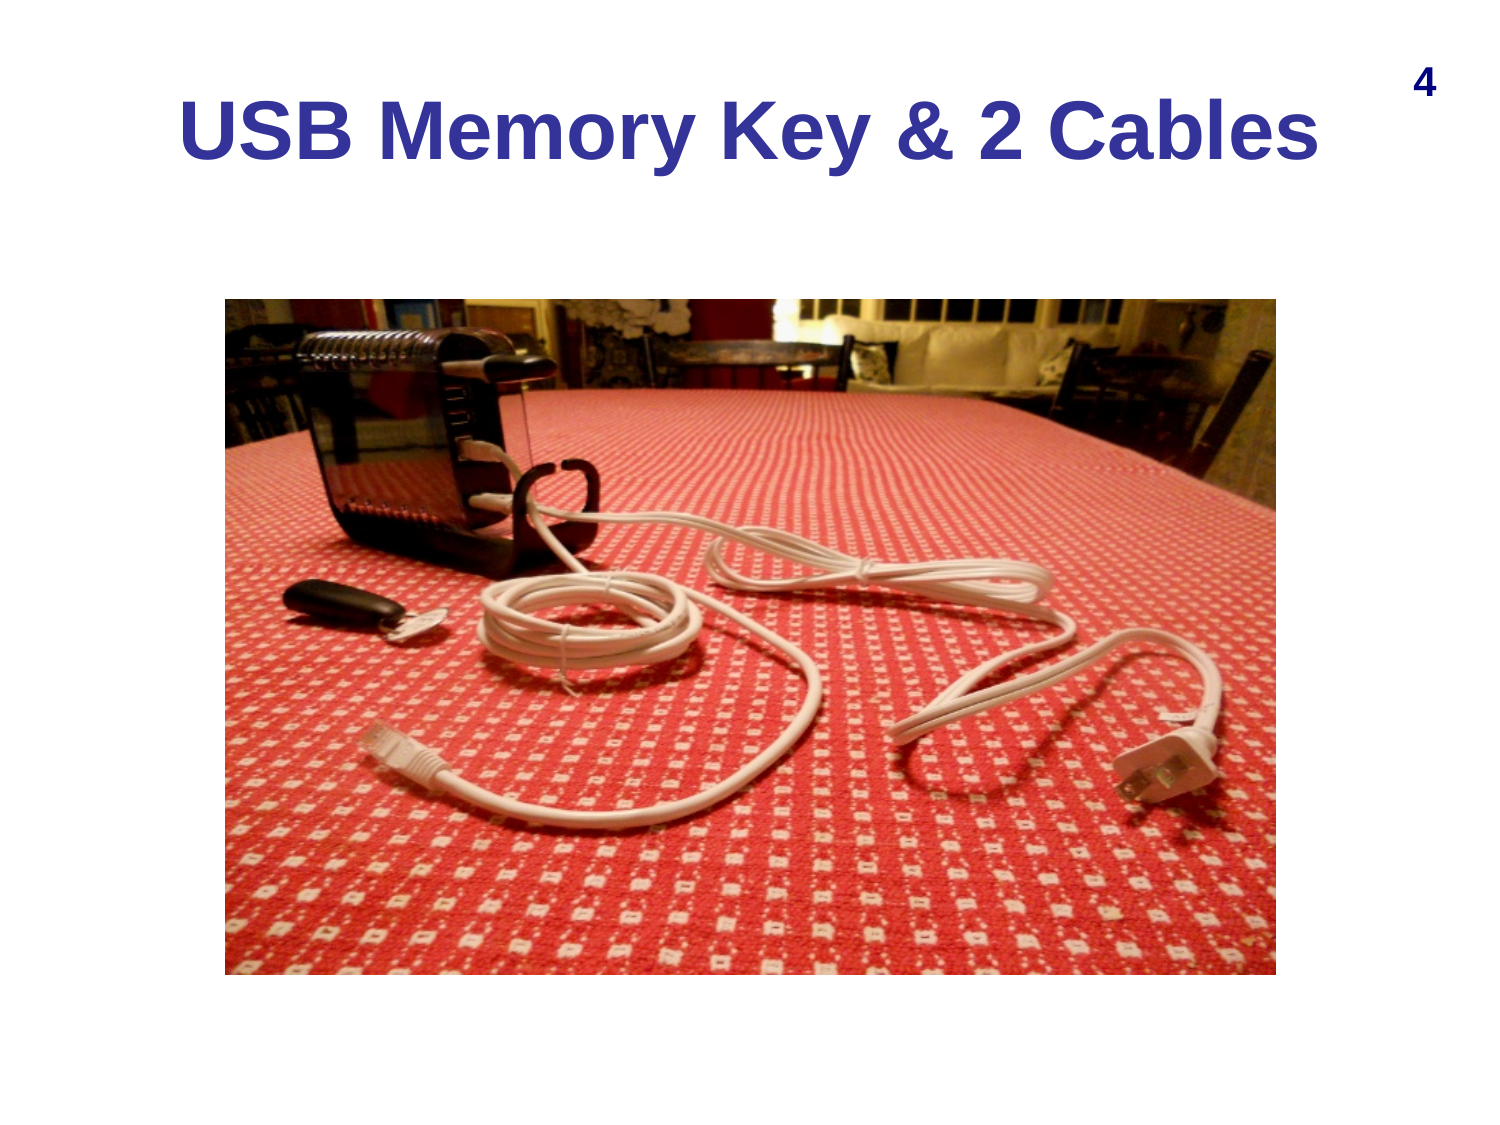

4
# USB Memory Key & 2 Cables